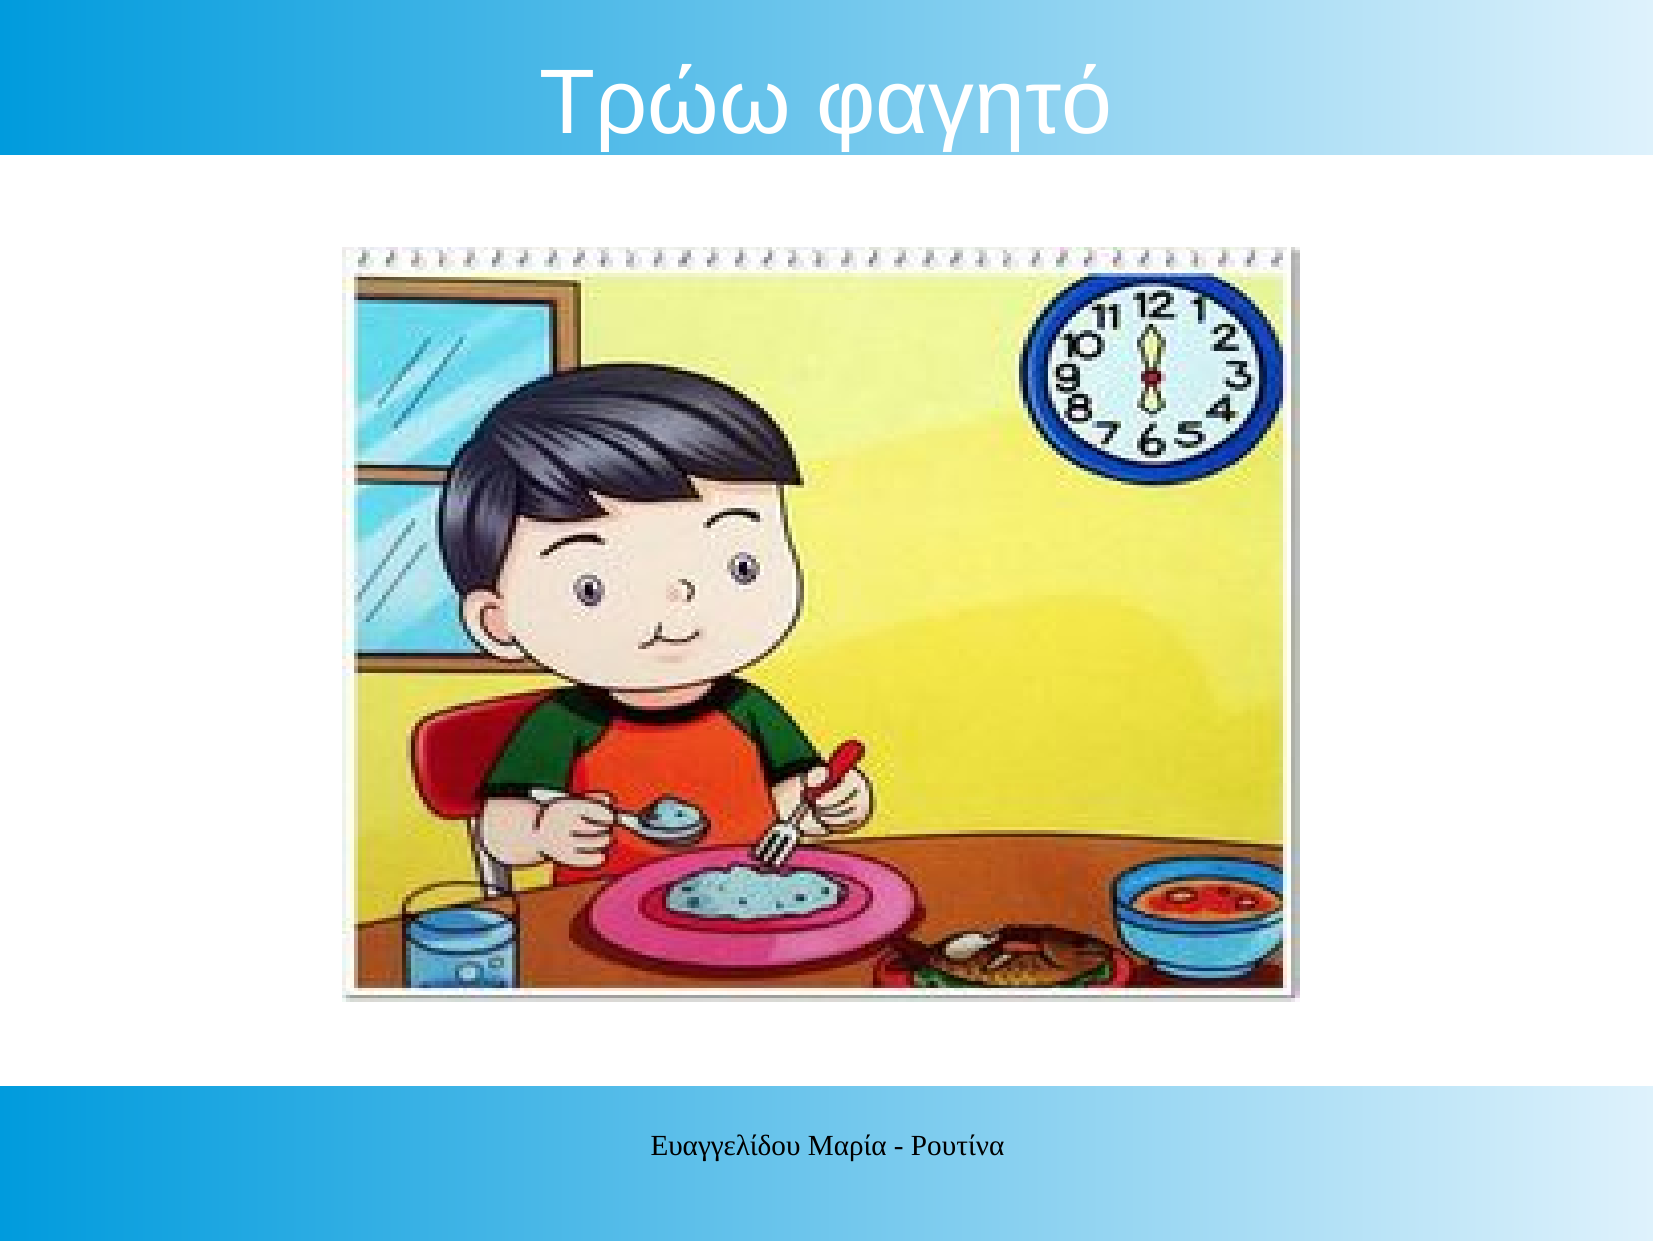

# Τρώω φαγητό
Ευαγγελίδου Μαρία - Ρουτίνα